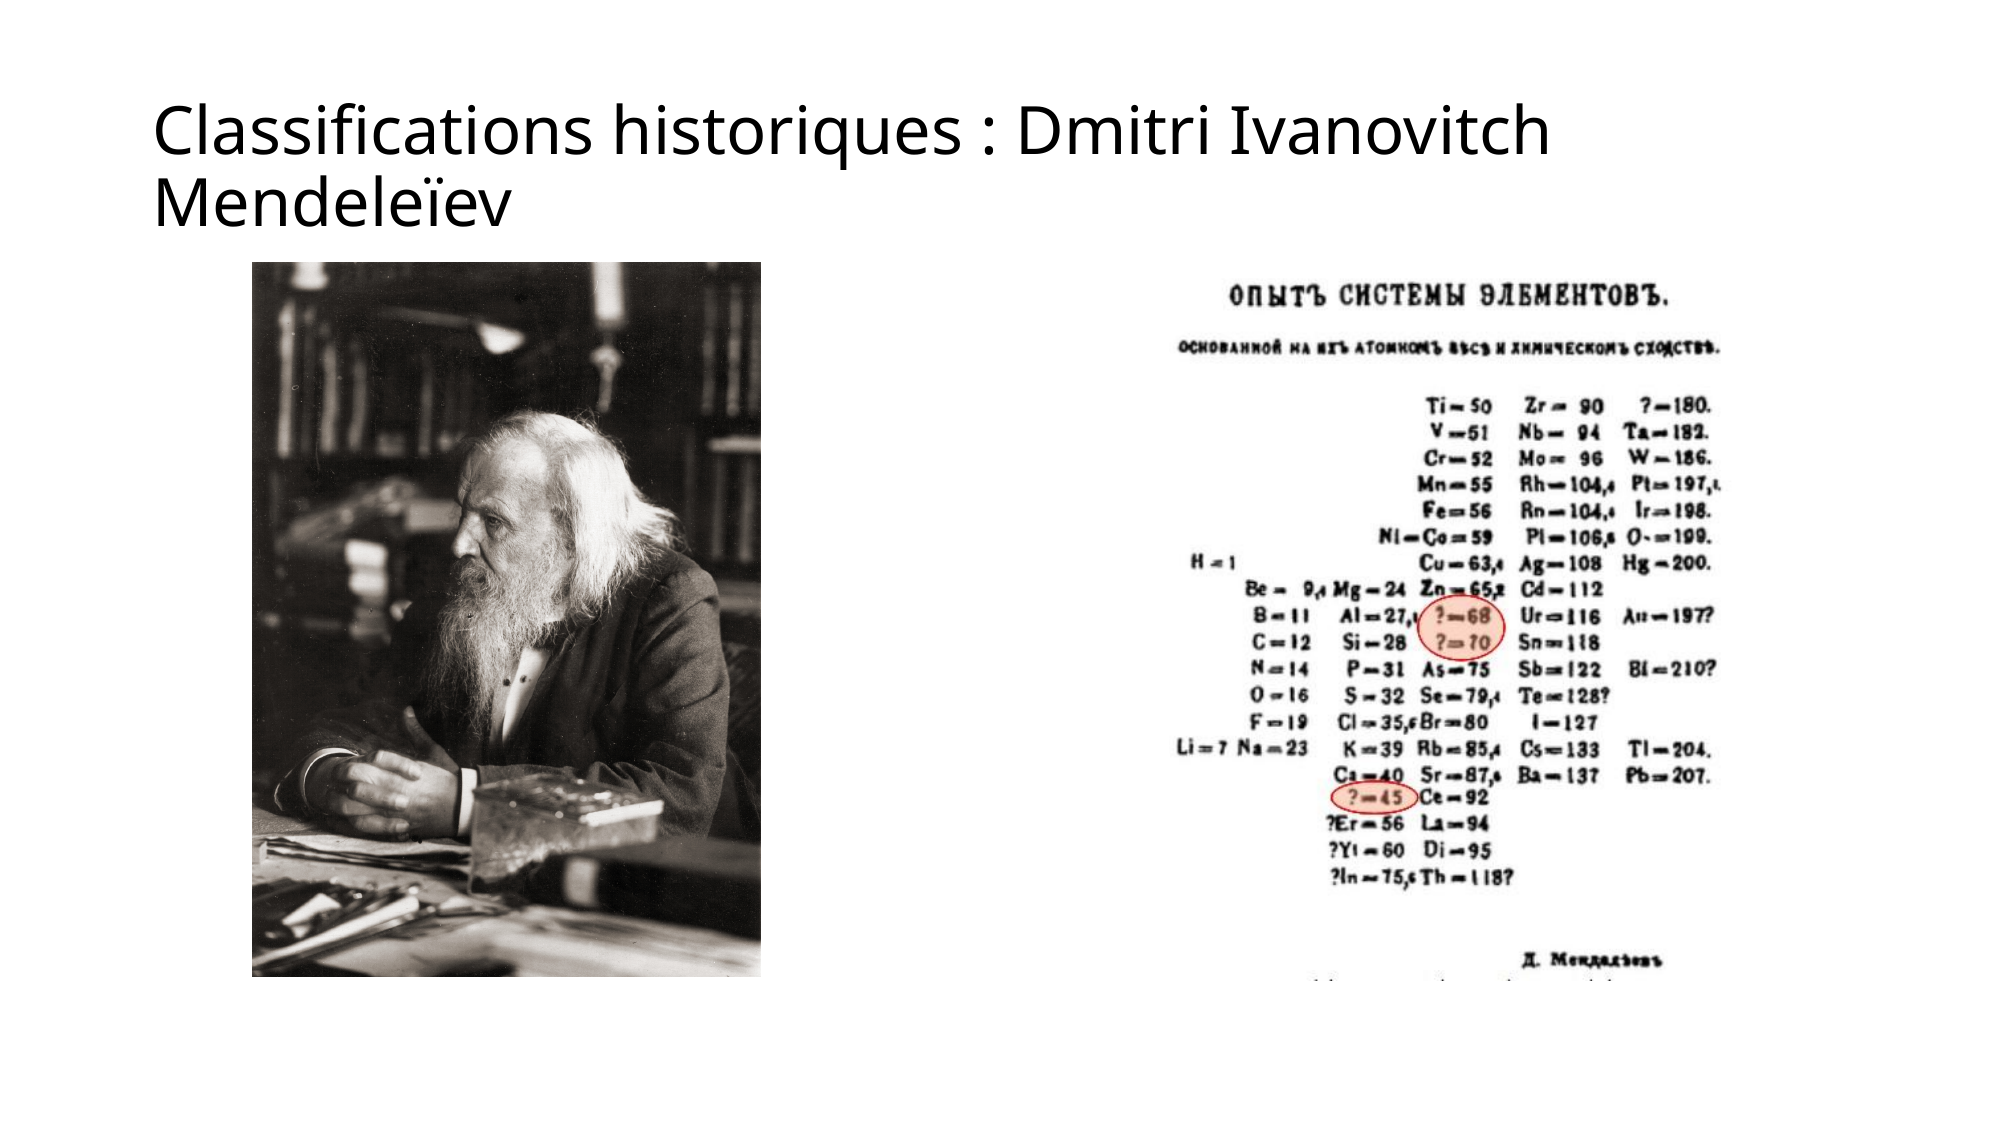

# Classifications historiques : Dmitri Ivanovitch Mendeleïev